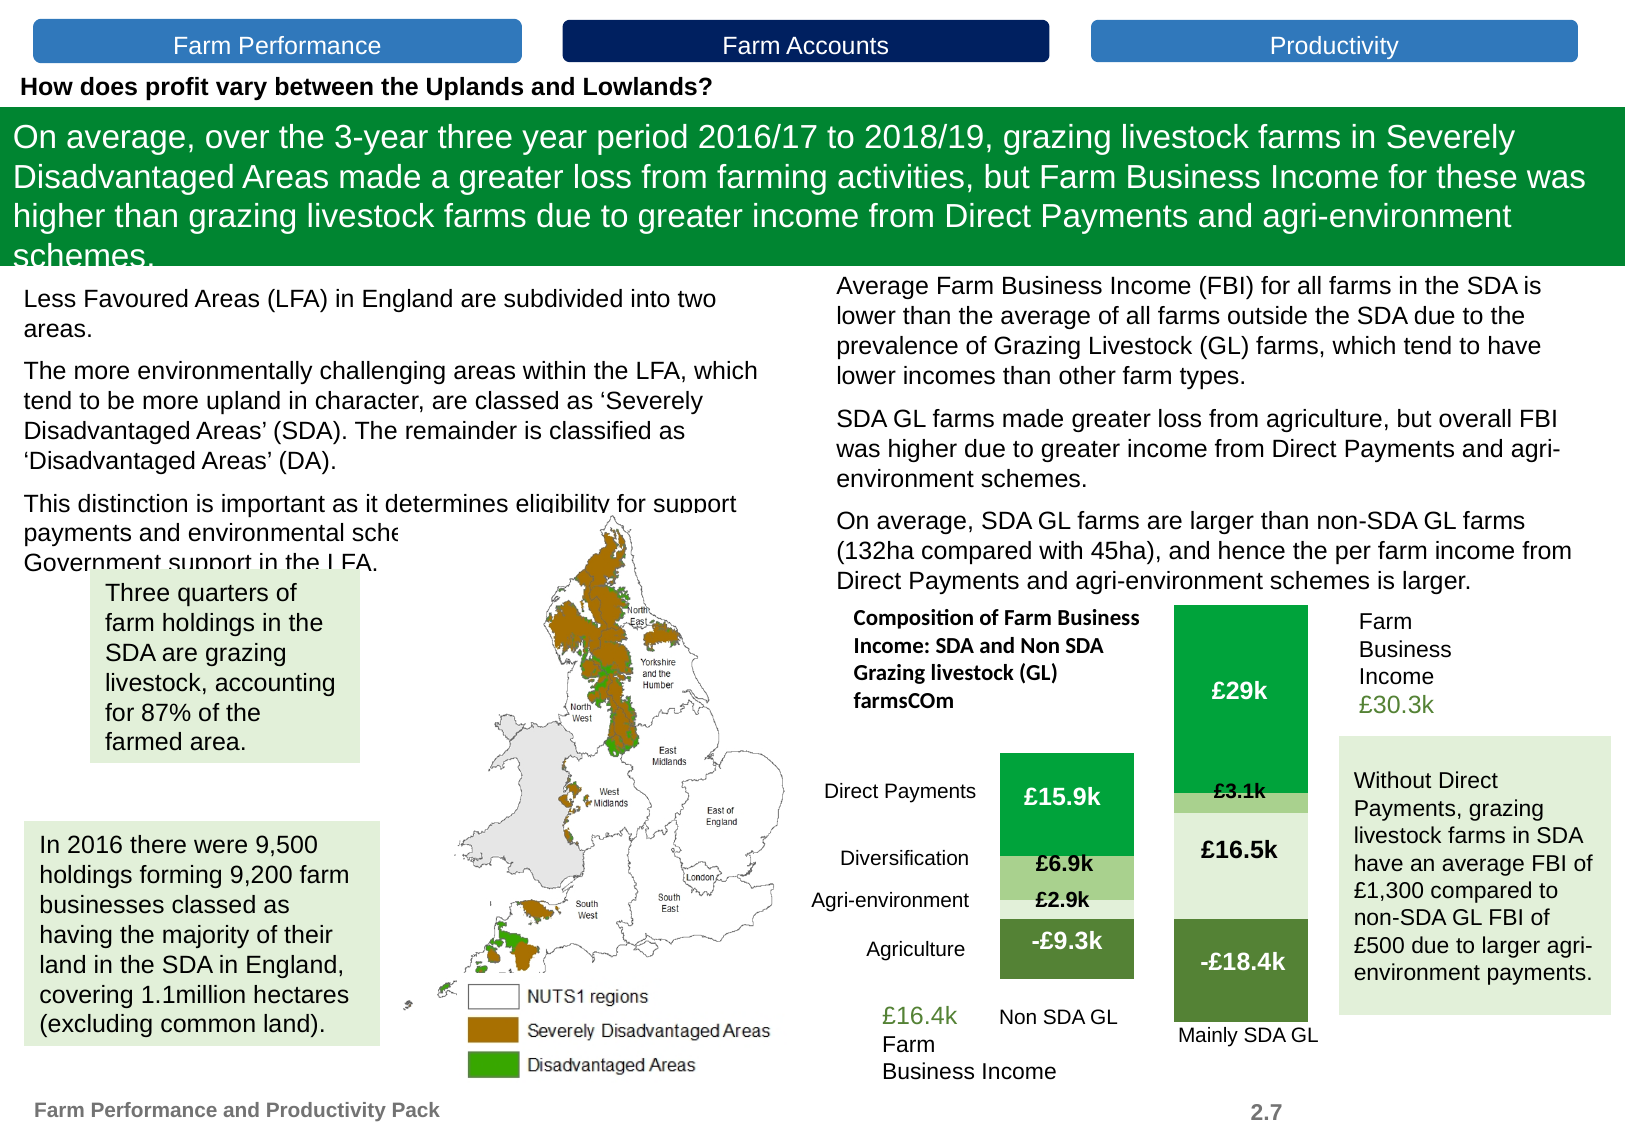

Farm Performance
Farm Accounts
Productivity
How does profit vary between the Uplands and Lowlands?
# Slide 3.7 – How does profit vary between the Uplands and Lowlands?
On average, over the 3-year three year period 2016/17 to 2018/19, grazing livestock farms in Severely Disadvantaged Areas made a greater loss from farming activities, but Farm Business Income for these was higher than grazing livestock farms due to greater income from Direct Payments and agri-environment schemes.
Average Farm Business Income (FBI) for all farms in the SDA is lower than the average of all farms outside the SDA due to the prevalence of Grazing Livestock (GL) farms, which tend to have lower incomes than other farm types.
SDA GL farms made greater loss from agriculture, but overall FBI was higher due to greater income from Direct Payments and agri-environment schemes.
On average, SDA GL farms are larger than non-SDA GL farms (132ha compared with 45ha), and hence the per farm income from Direct Payments and agri-environment schemes is larger.
Less Favoured Areas (LFA) in England are subdivided into two areas.
The more environmentally challenging areas within the LFA, which tend to be more upland in character, are classed as ‘Severely Disadvantaged Areas’ (SDA). The remainder is classified as ‘Disadvantaged Areas’ (DA).
This distinction is important as it determines eligibility for support payments and environmental schemes, with SDAs being the focus of Government support in the LFA.
Three quarters of farm holdings in the SDA are grazing livestock, accounting for 87% of the farmed area.
### Chart
| Category | Series1 | Series2 | Series3 | Series4 |
|---|---|---|---|---|
| 1 | -9300.0 | 2900.0 | 6900.0 | 15900.0 |
| 2 | -18400.0 | 16500.0 | 3100.0 | 29000.0 |£29k
£3.1k
£15.9k
£16.5k
£6.9k
£2.9k
-£9.3k
-£18.4k
Composition of Farm Business Income: SDA and Non SDA Grazing livestock (GL) farmsCOm
Farm
Business
Income
£30.3k
Without Direct Payments, grazing livestock farms in SDA have an average FBI of £1,300 compared to non-SDA GL FBI of £500 due to larger agri-environment payments.
Direct Payments
Diversification
Agri-environment
Agriculture
In 2016 there were 9,500 holdings forming 9,200 farm businesses classed as having the majority of their land in the SDA in England, covering 1.1million hectares (excluding common land).
£16.4k
Farm
Business Income
Non SDA GL
Mainly SDA GL
2.7
Farm Performance and Productivity Pack